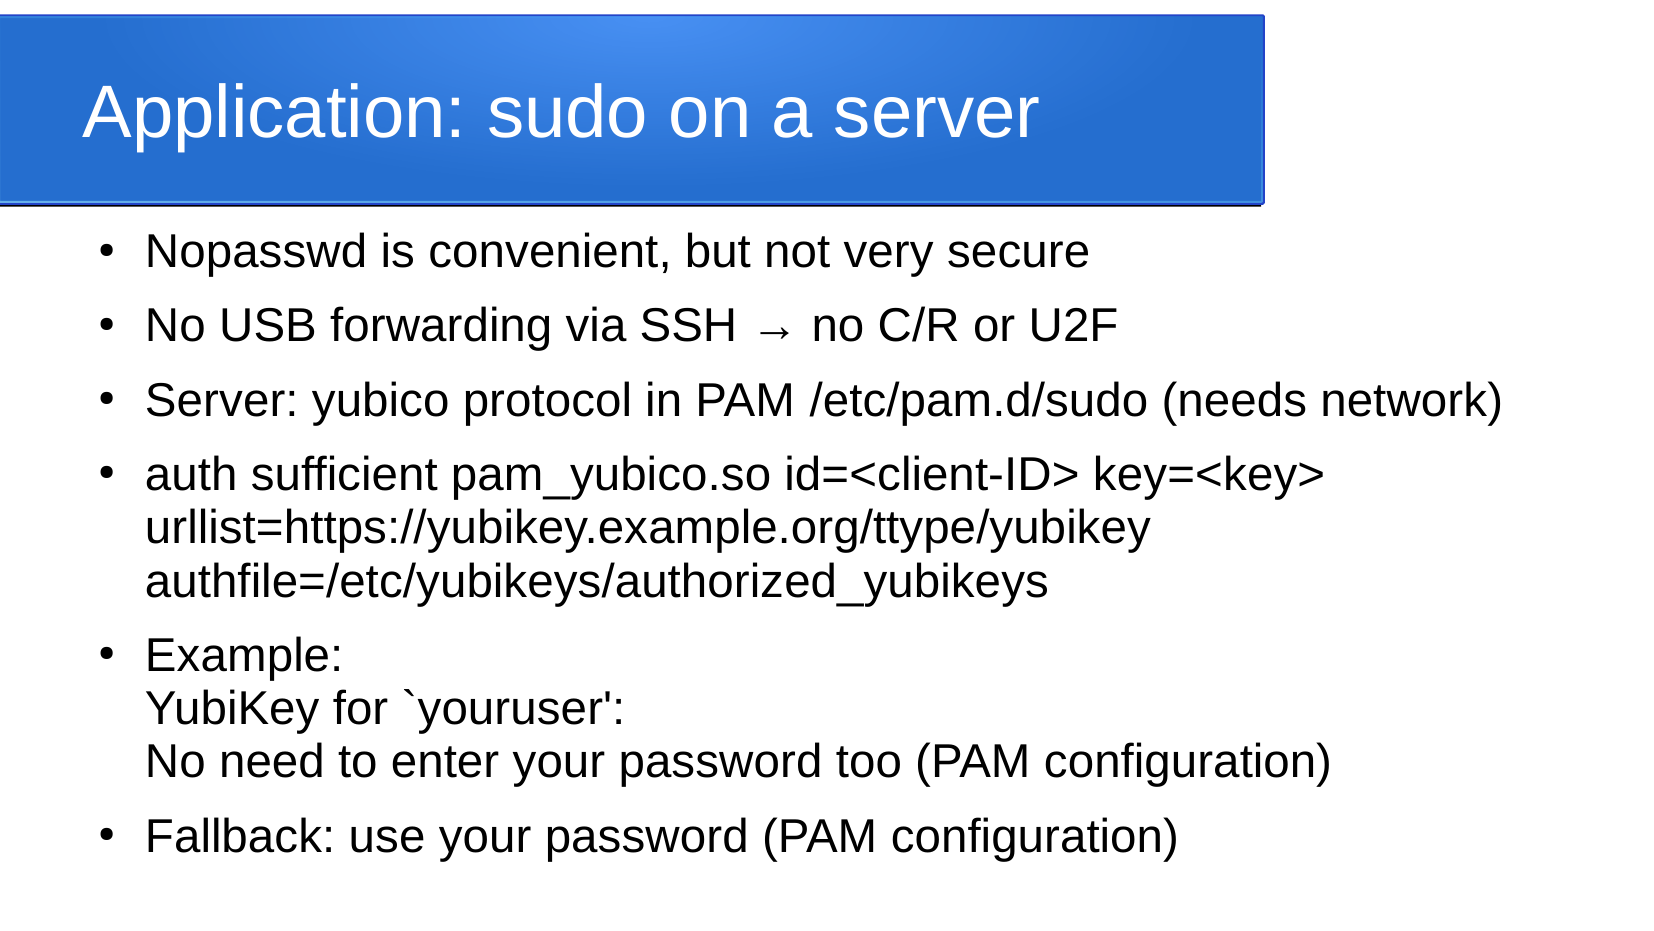

# Application: sudo on a server
Nopasswd is convenient, but not very secure
No USB forwarding via SSH → no C/R or U2F
Server: yubico protocol in PAM /etc/pam.d/sudo (needs network)
auth sufficient pam_yubico.so id=<client-ID> key=<key> urllist=https://yubikey.example.org/ttype/yubikey authfile=/etc/yubikeys/authorized_yubikeys
Example:
YubiKey for `youruser':
No need to enter your password too (PAM configuration)
Fallback: use your password (PAM configuration)